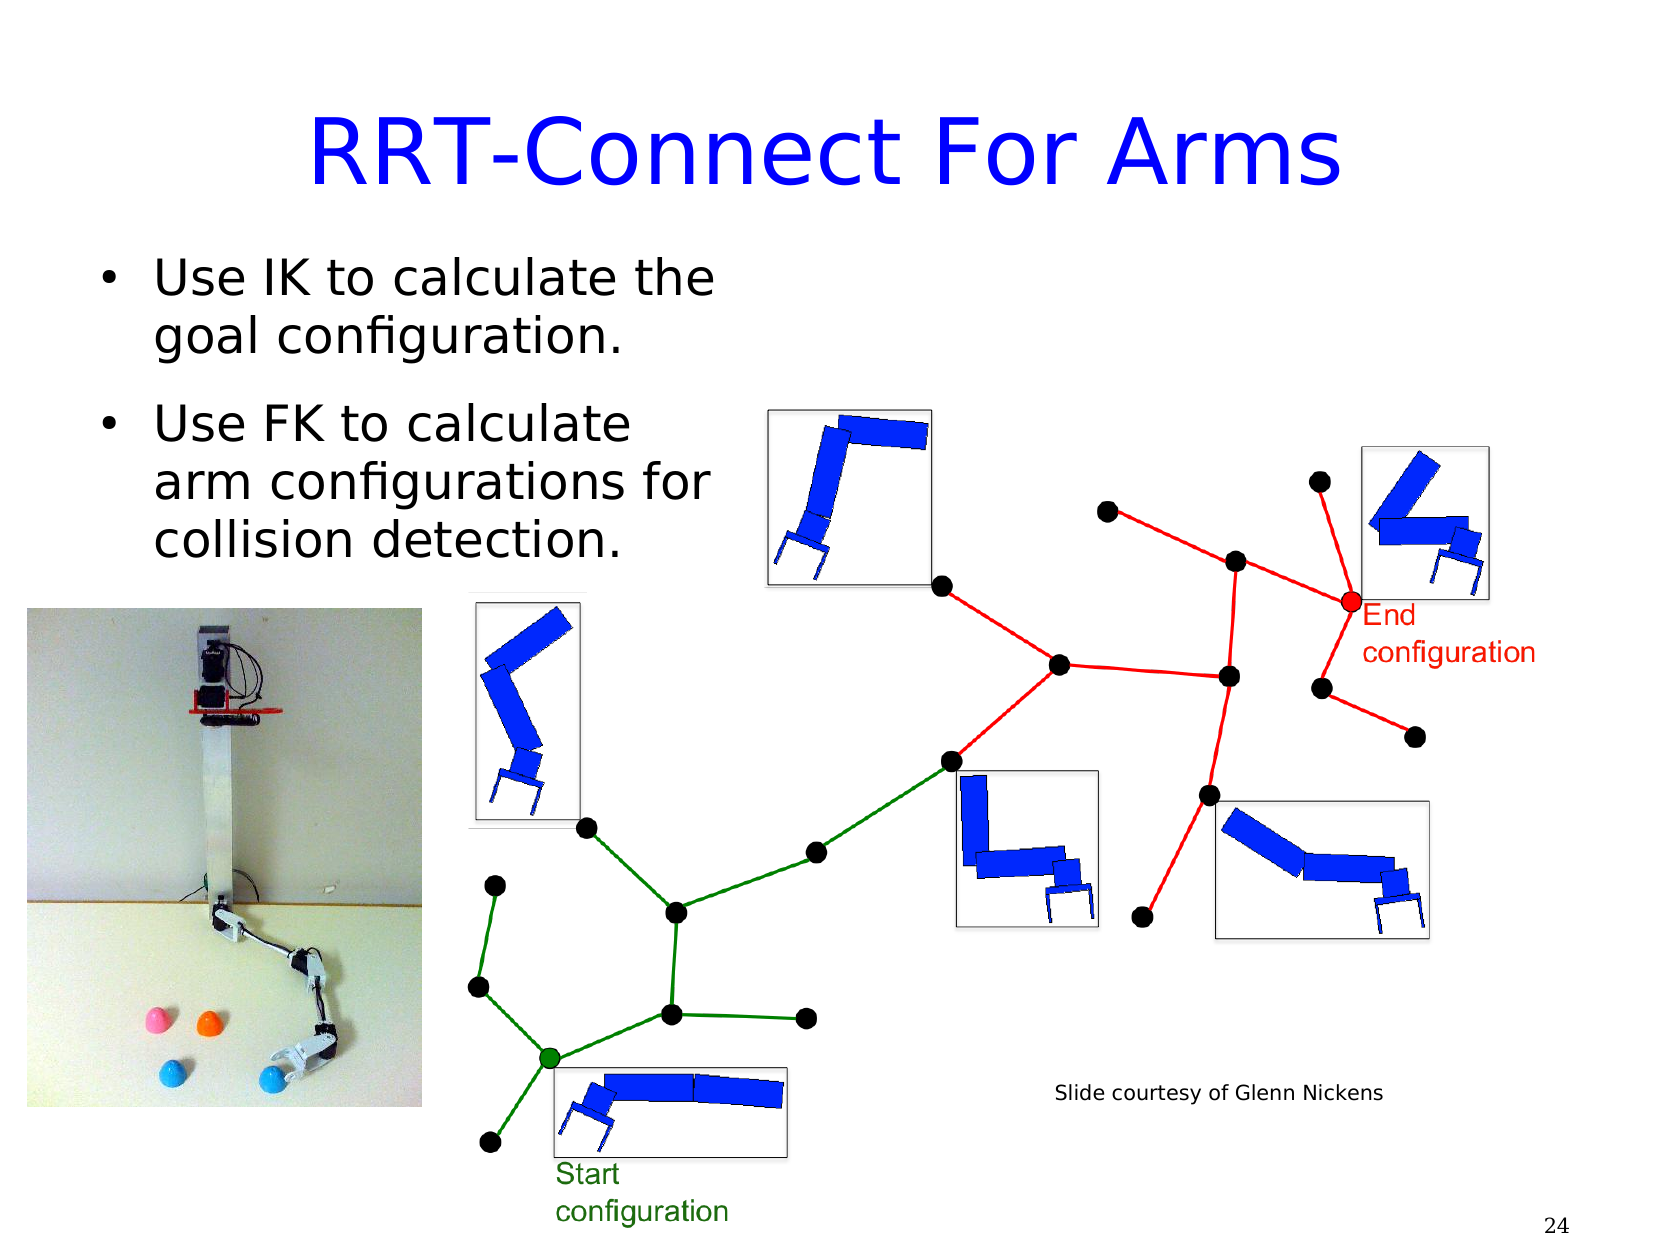

# RRT-Connect For Arms
Use IK to calculate the
goal configuration.
Use FK to calculate
arm configurations for
collision detection.
Slide courtesy of Glenn Nickens
24